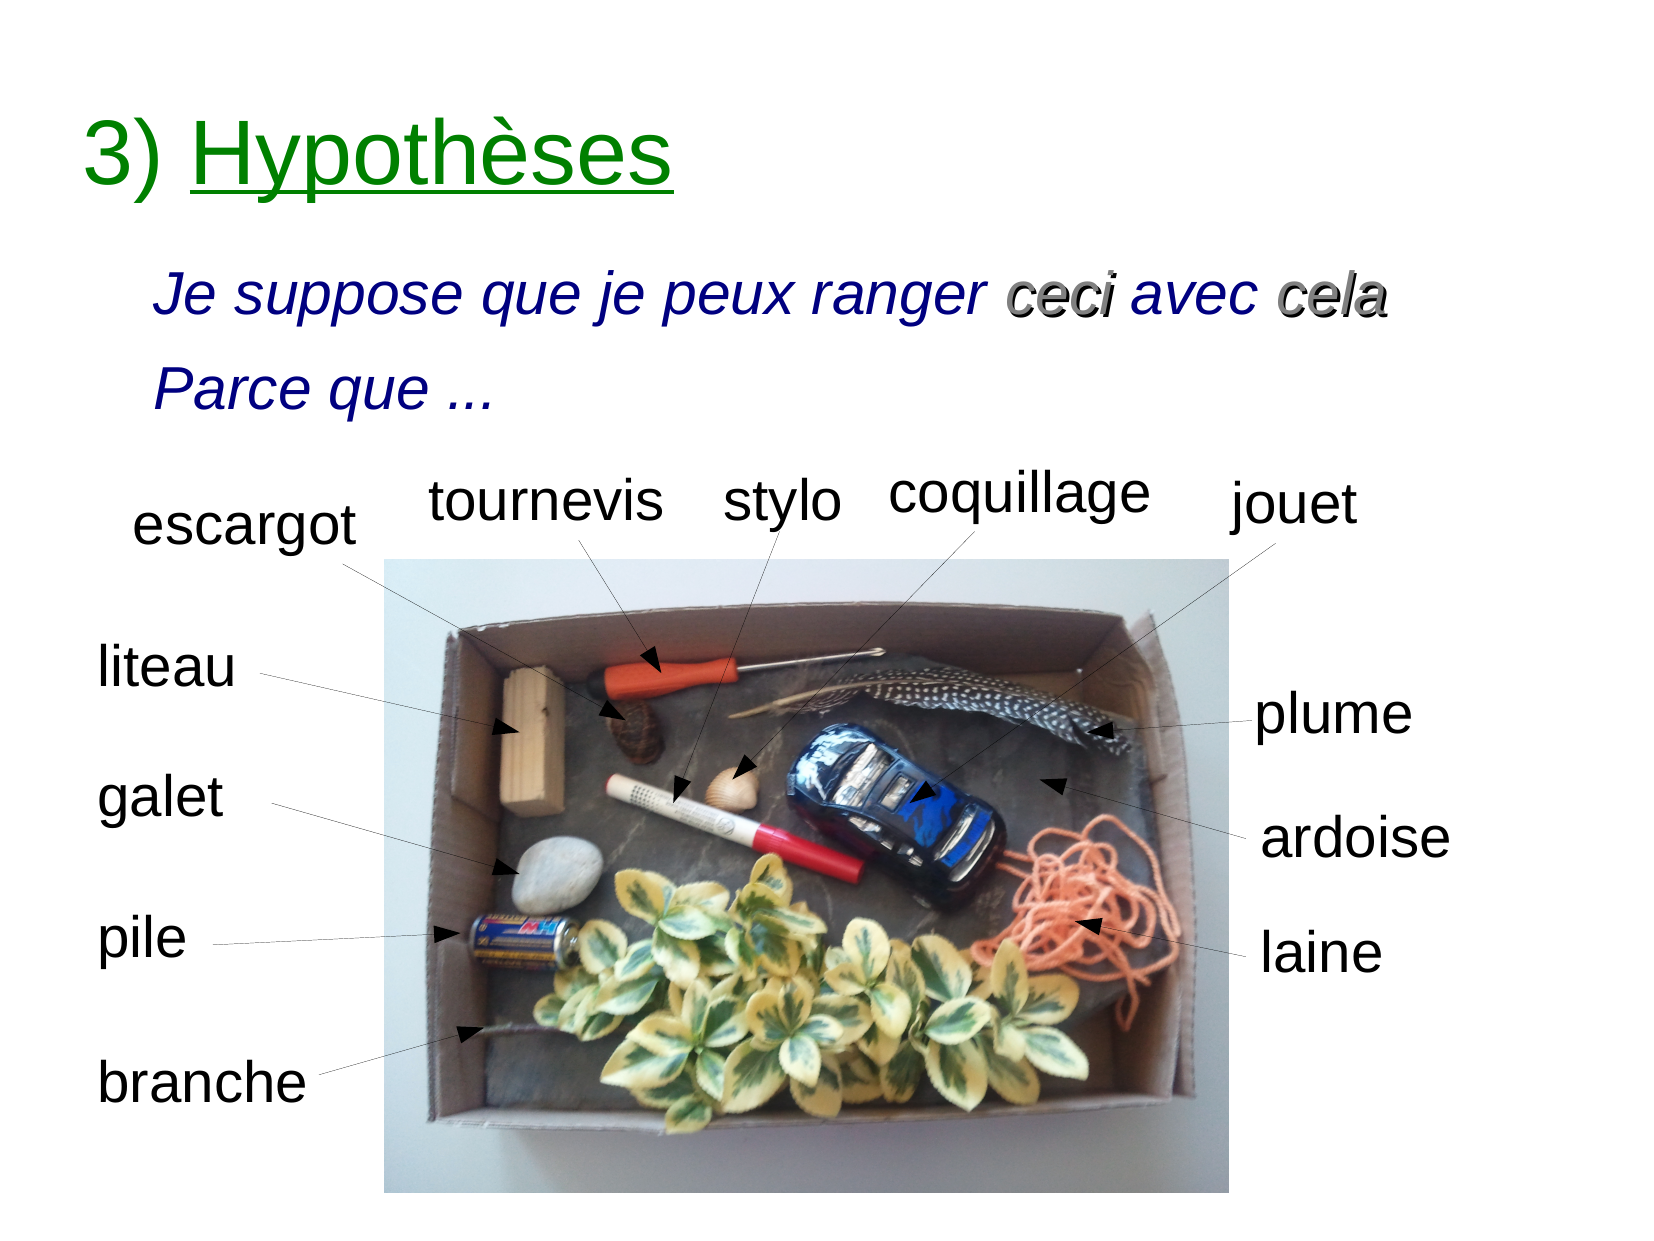

# 3) Hypothèses
Je suppose que je peux ranger ceci avec cela
Parce que ...
coquillage
tournevis
stylo
jouet
escargot
liteau
plume
galet
ardoise
pile
laine
branche